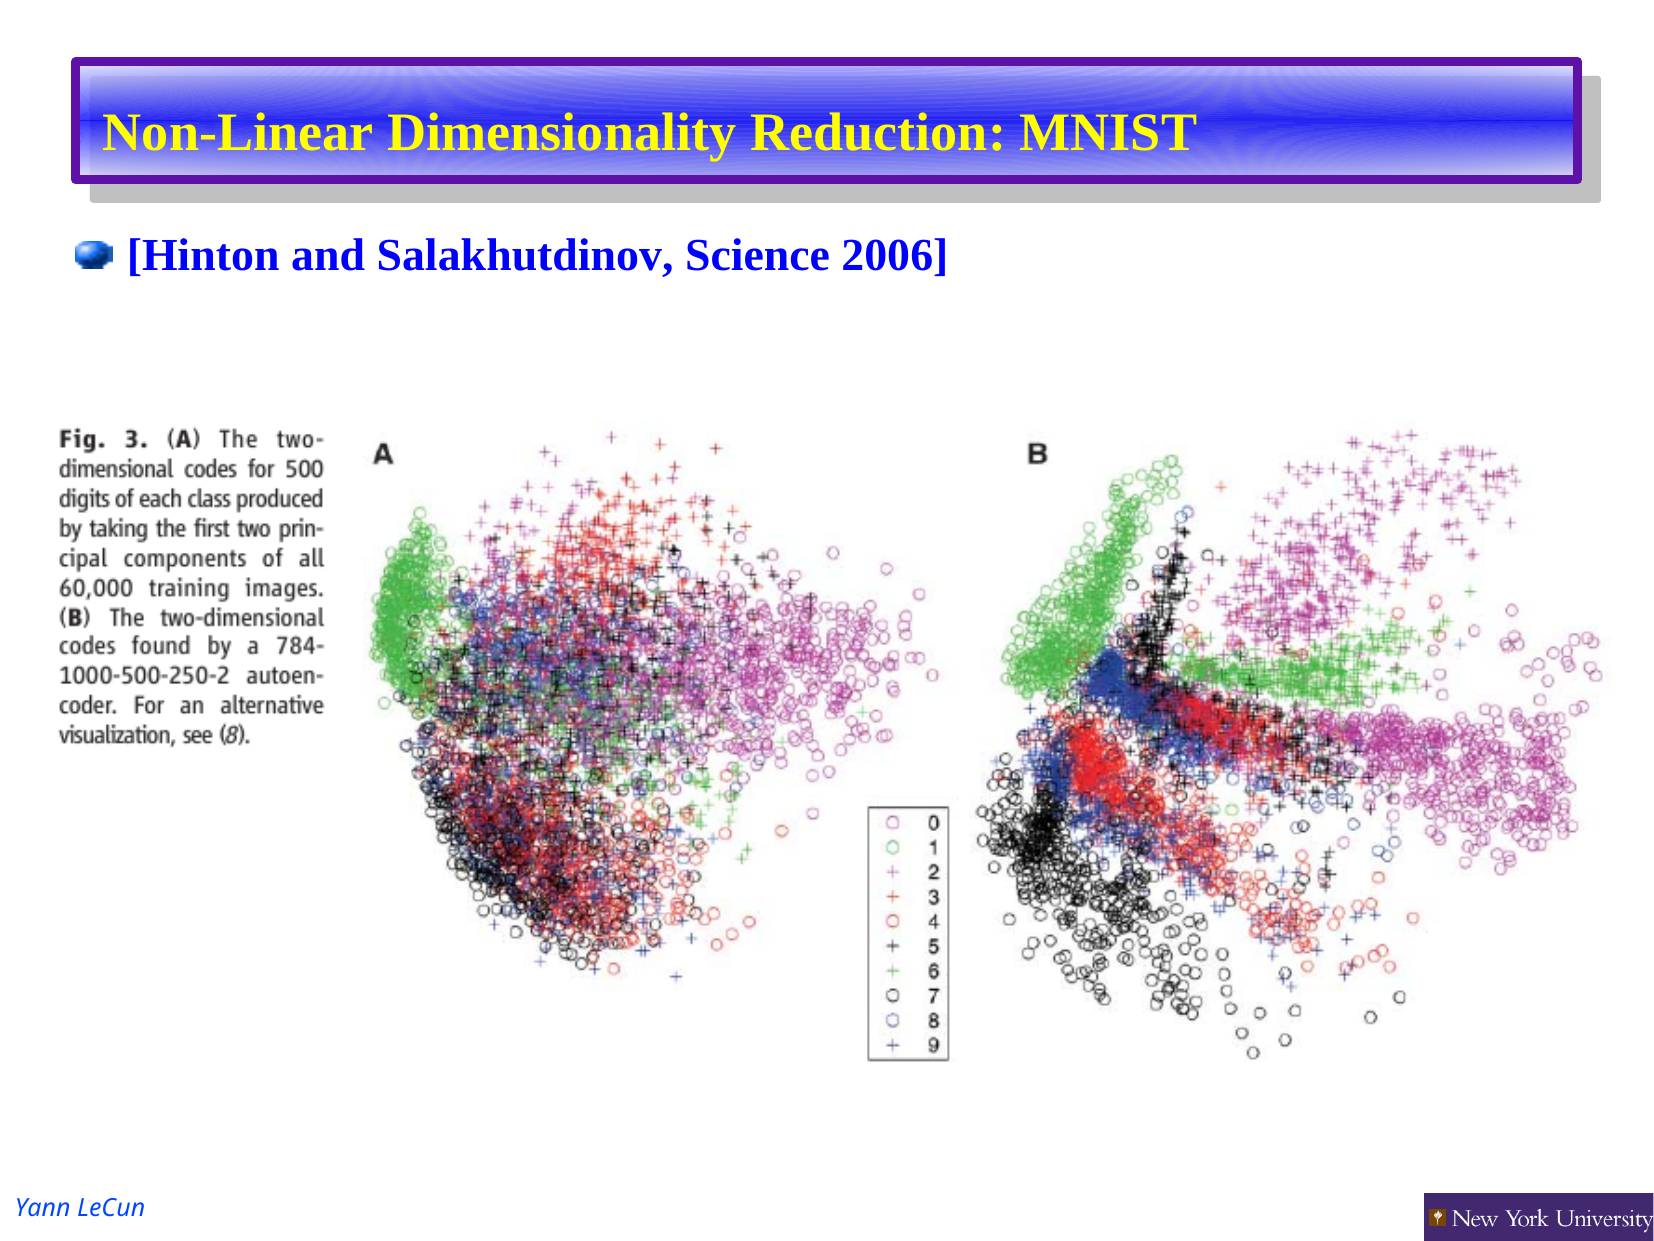

# Non-Linear Dimensionality Reduction: MNIST
[Hinton and Salakhutdinov, Science 2006]